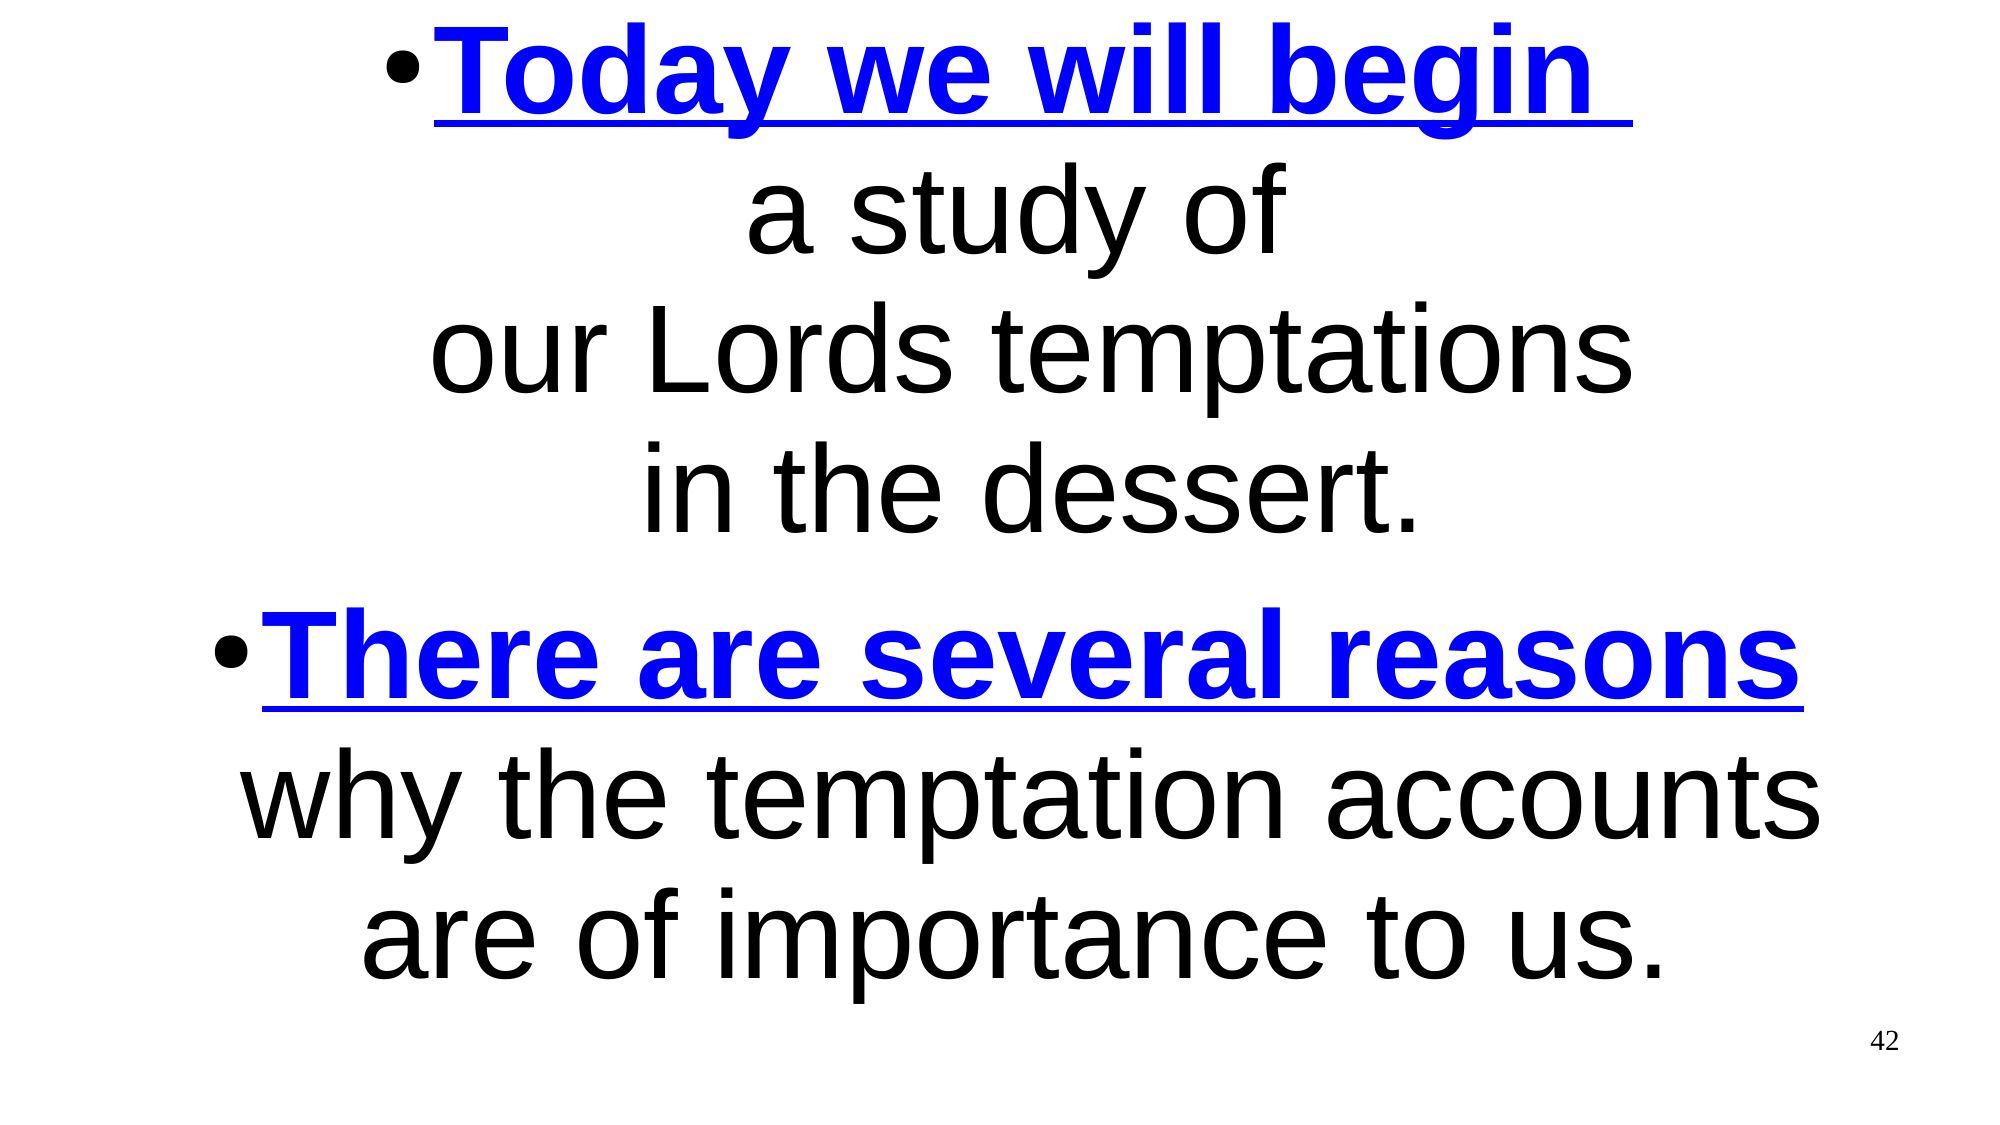

# Today we will begin a study of our Lords temptations in the dessert.
There are several reasons
 why the temptation accounts
are of importance to us.
42